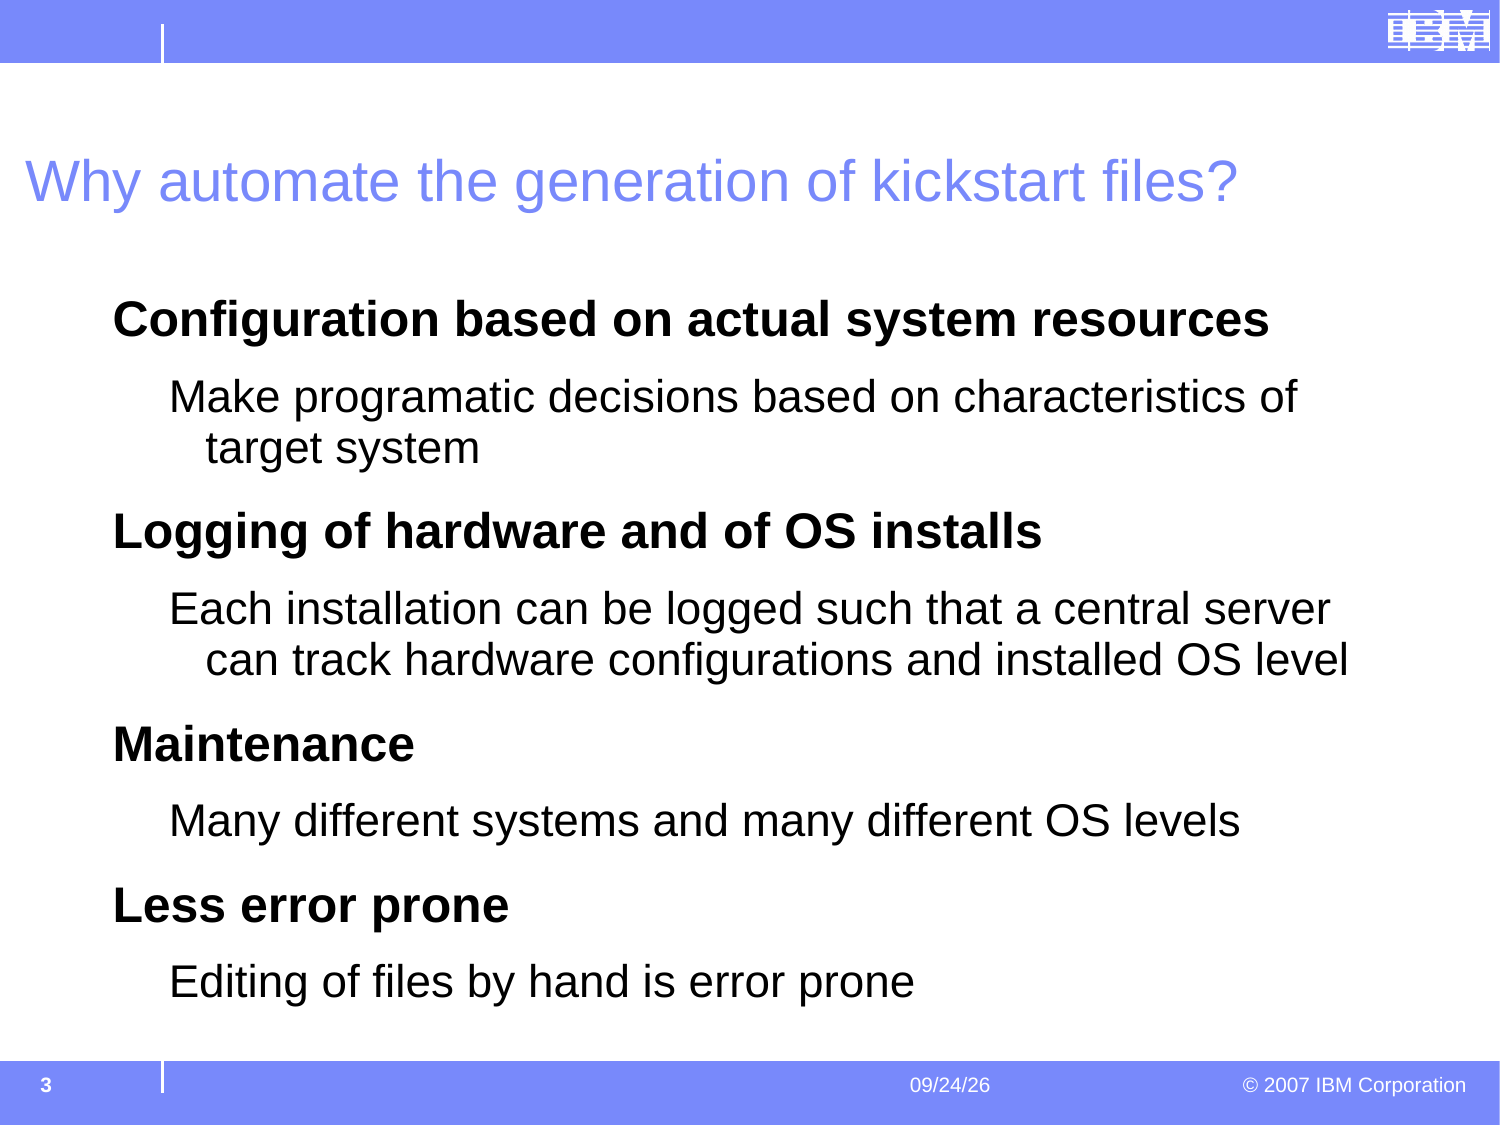

# Why automate the generation of kickstart files?
Configuration based on actual system resources
Make programatic decisions based on characteristics of target system
Logging of hardware and of OS installs
Each installation can be logged such that a central server can track hardware configurations and installed OS level
Maintenance
Many different systems and many different OS levels
Less error prone
Editing of files by hand is error prone
3